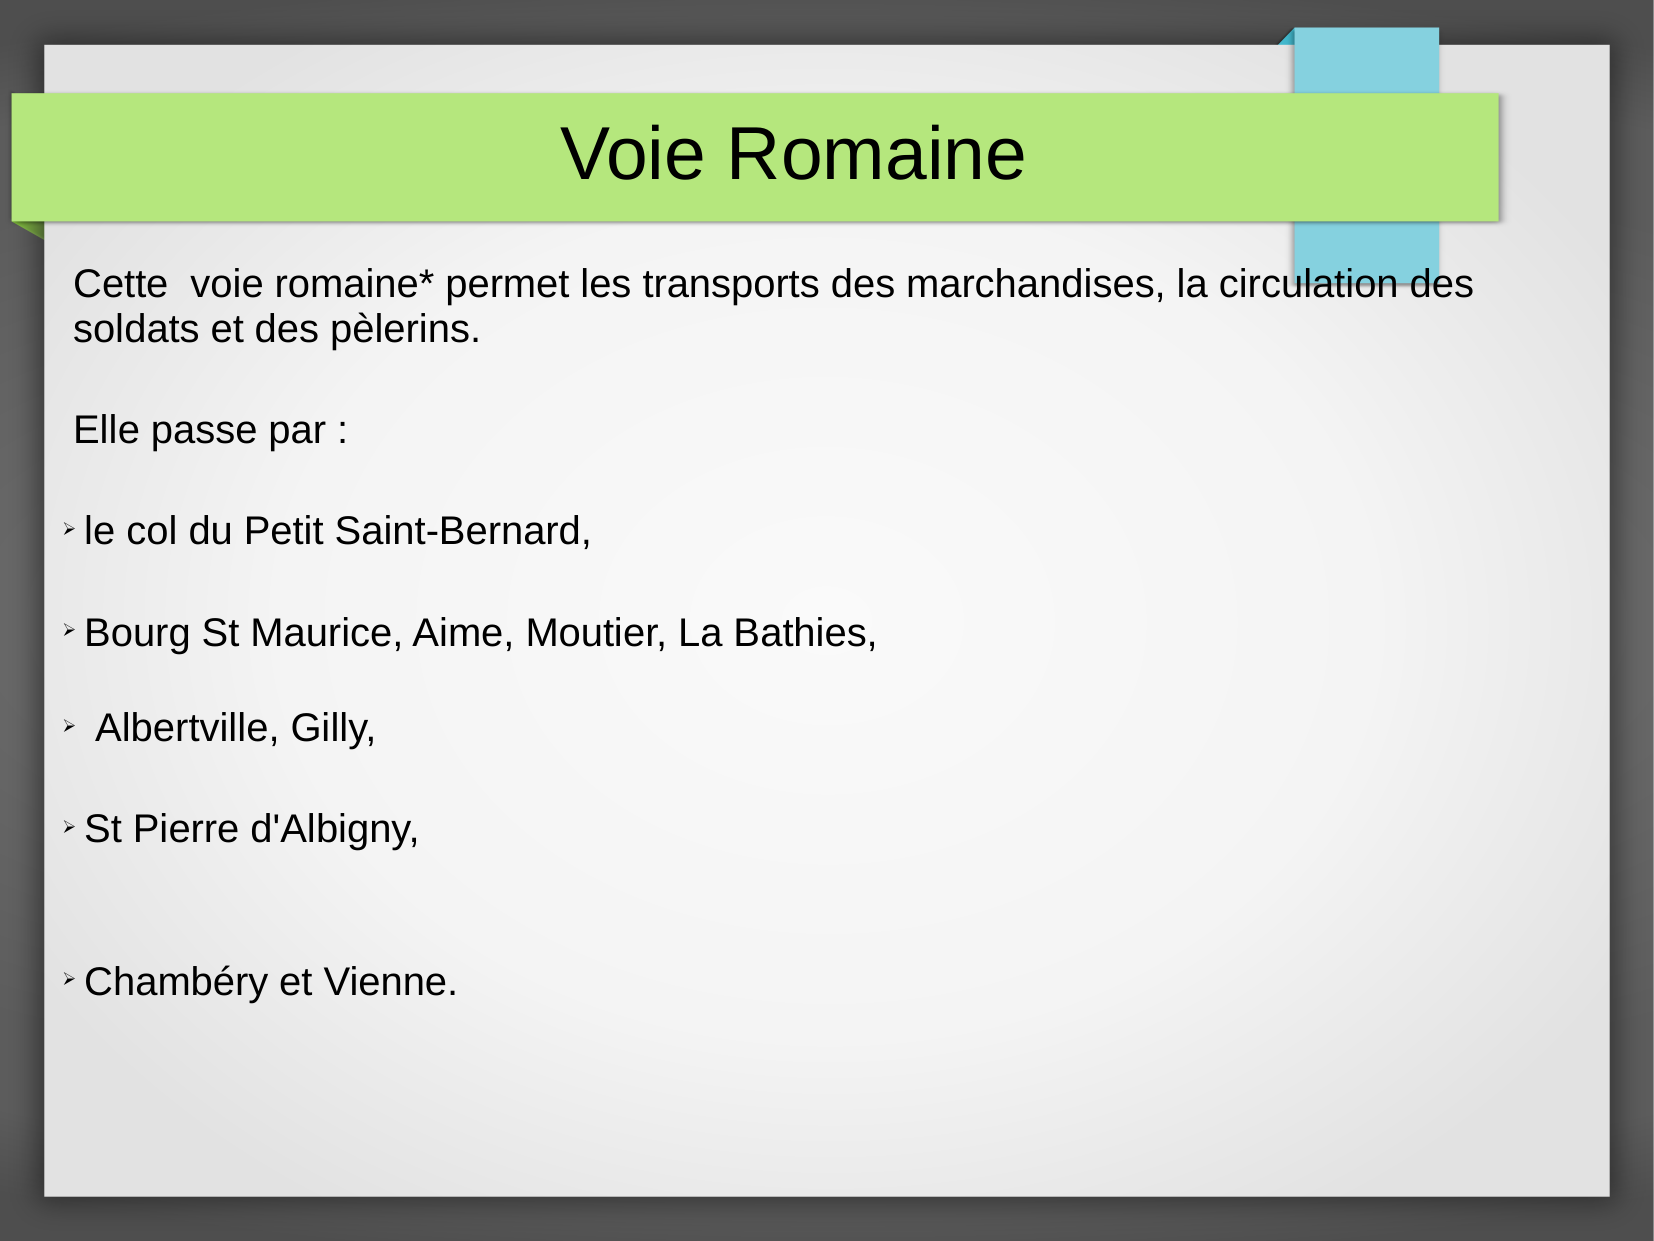

# Voie Romaine
Cette voie romaine* permet les transports des marchandises, la circulation des soldats et des pèlerins.
Elle passe par :
 le col du Petit Saint-Bernard,
 Bourg St Maurice, Aime, Moutier, La Bathies,
 Albertville, Gilly,
 St Pierre d'Albigny,
 Chambéry et Vienne.